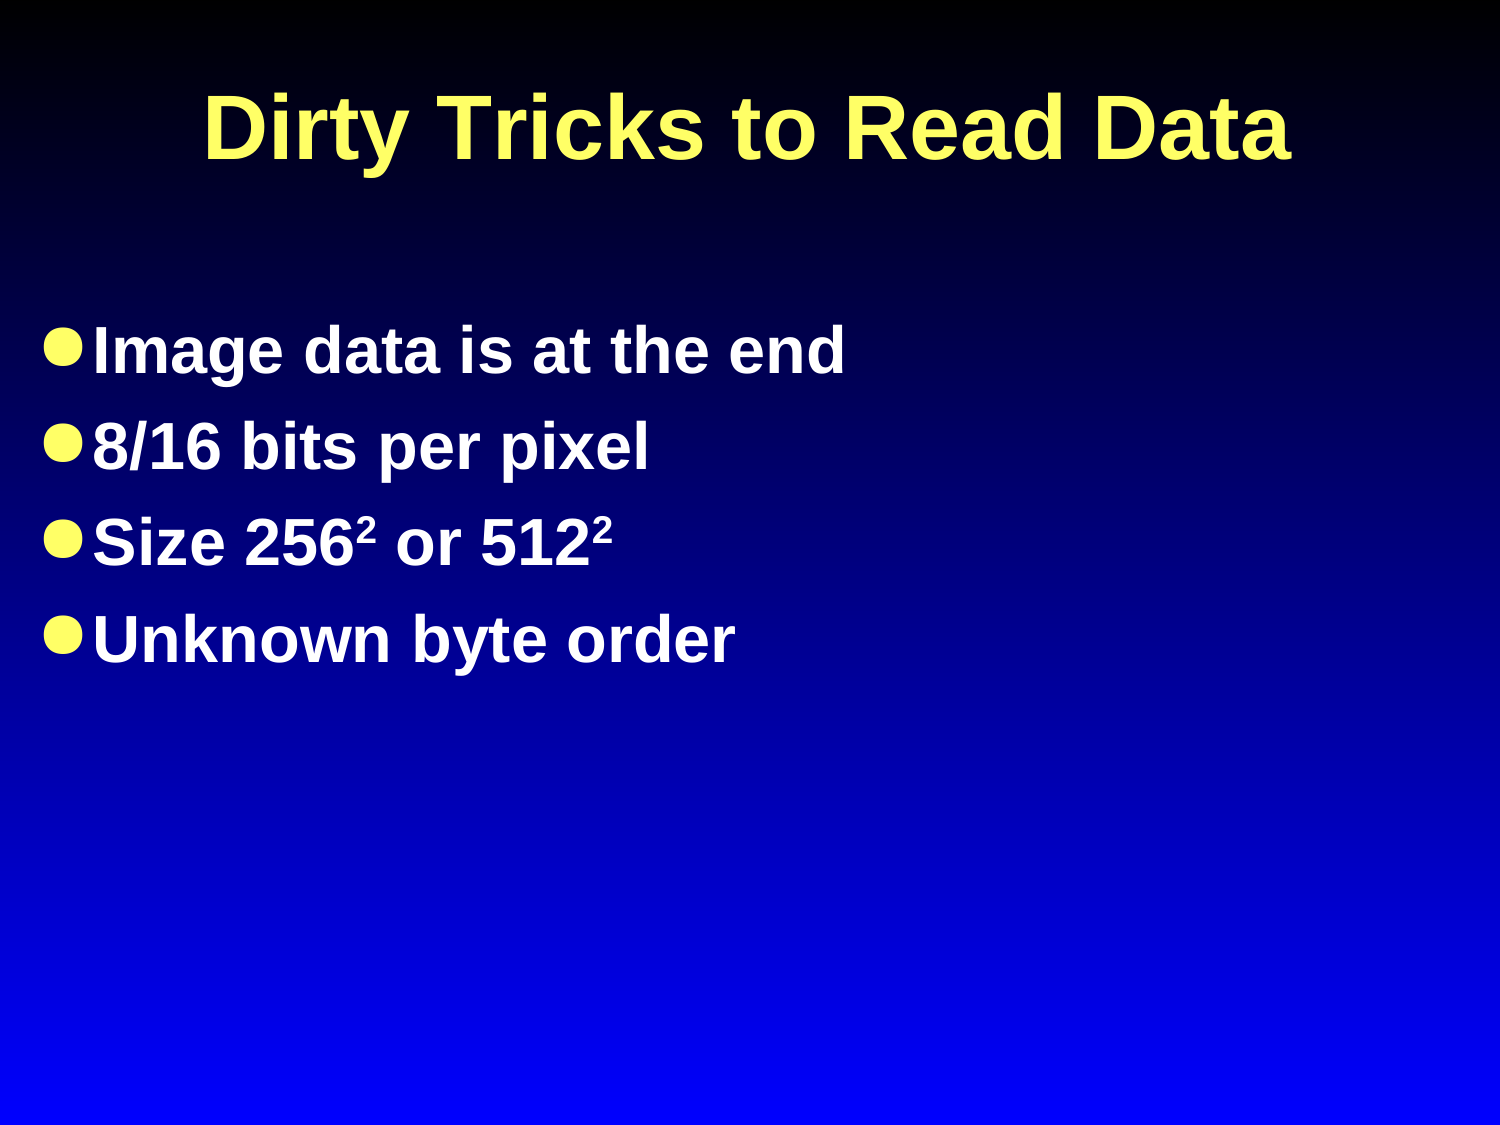

# Dirty Tricks to Read Data
Image data is at the end
8/16 bits per pixel
Size 2562 or 5122
Unknown byte order